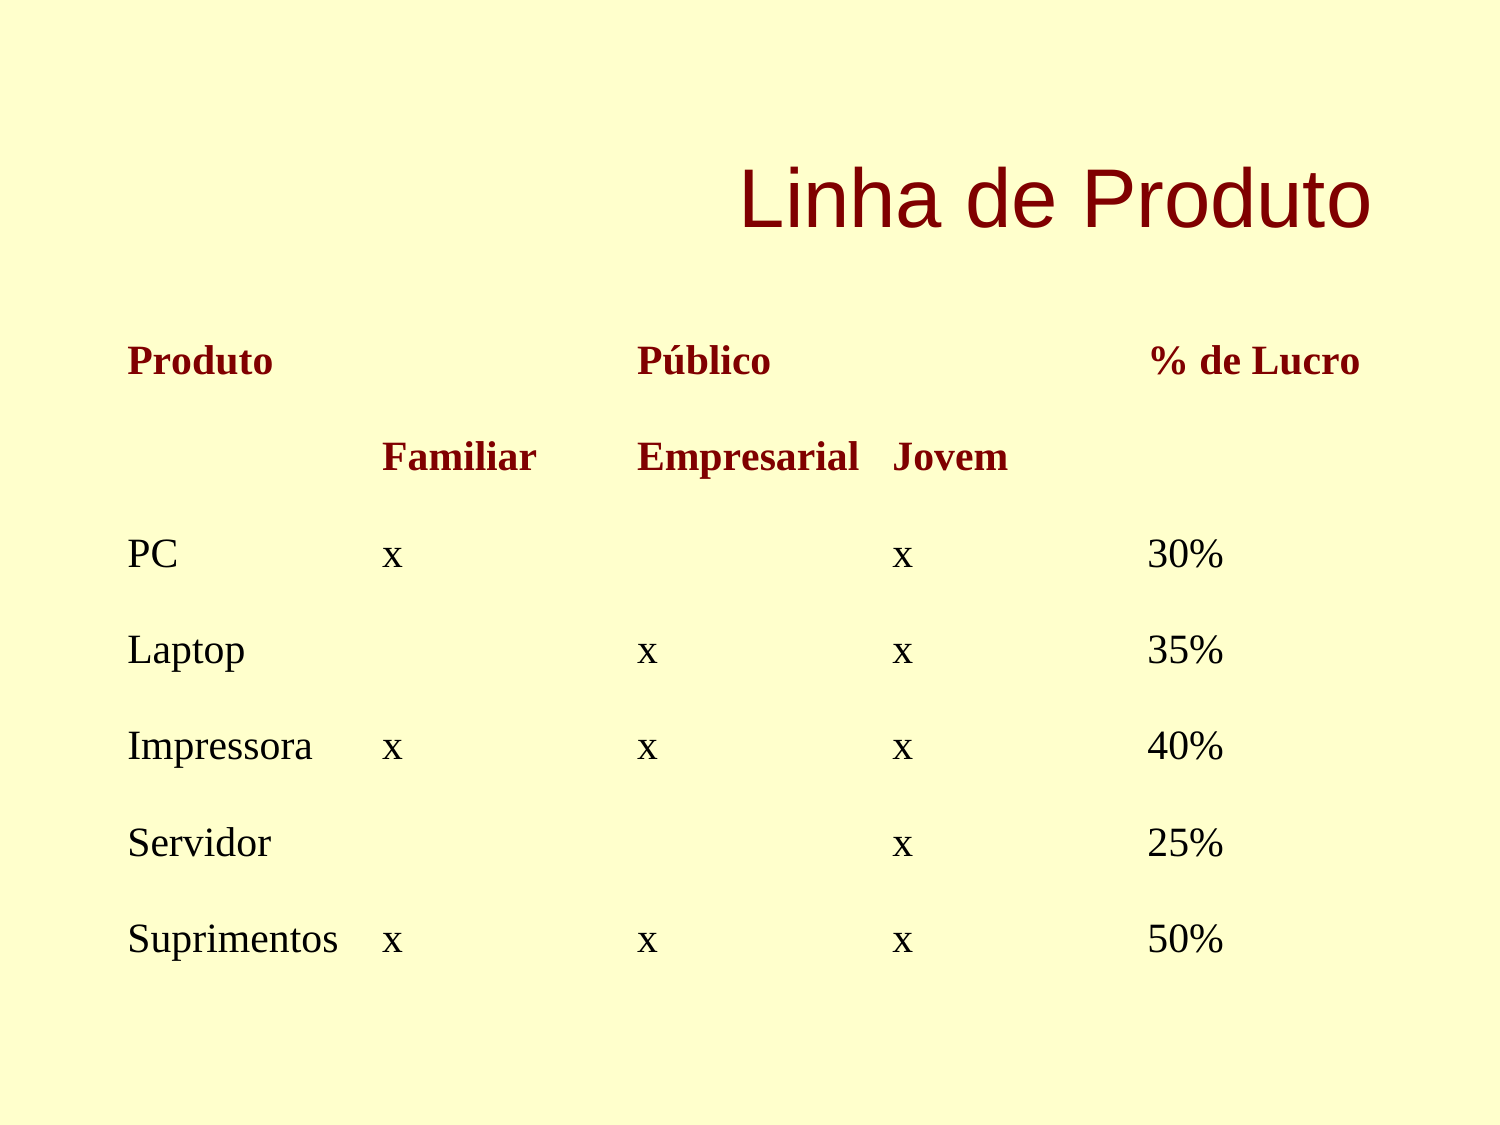

# Linha de Produto
Produto
Público
% de Lucro
Familiar
Empresarial
Jovem
PC
x
x
30%
Laptop
x
x
35%
Impressora
x
x
x
40%
Servidor
x
25%
Suprimentos
x
x
x
50%